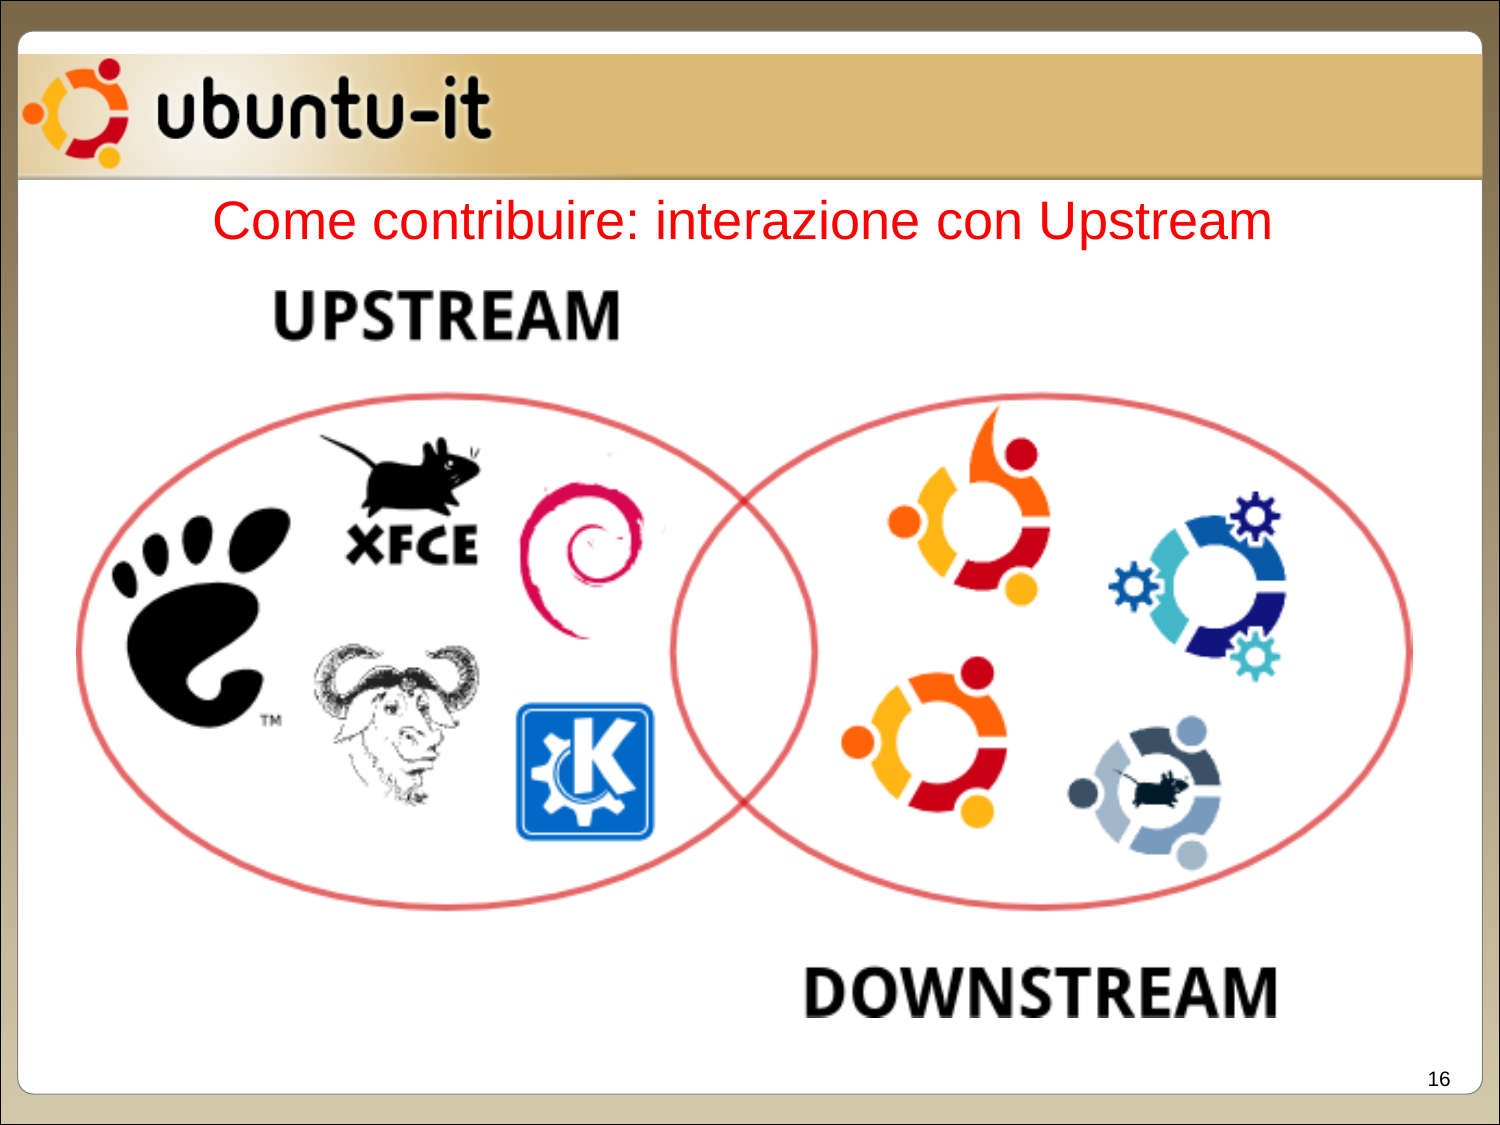

# Come contribuire: interazione con Upstream
16